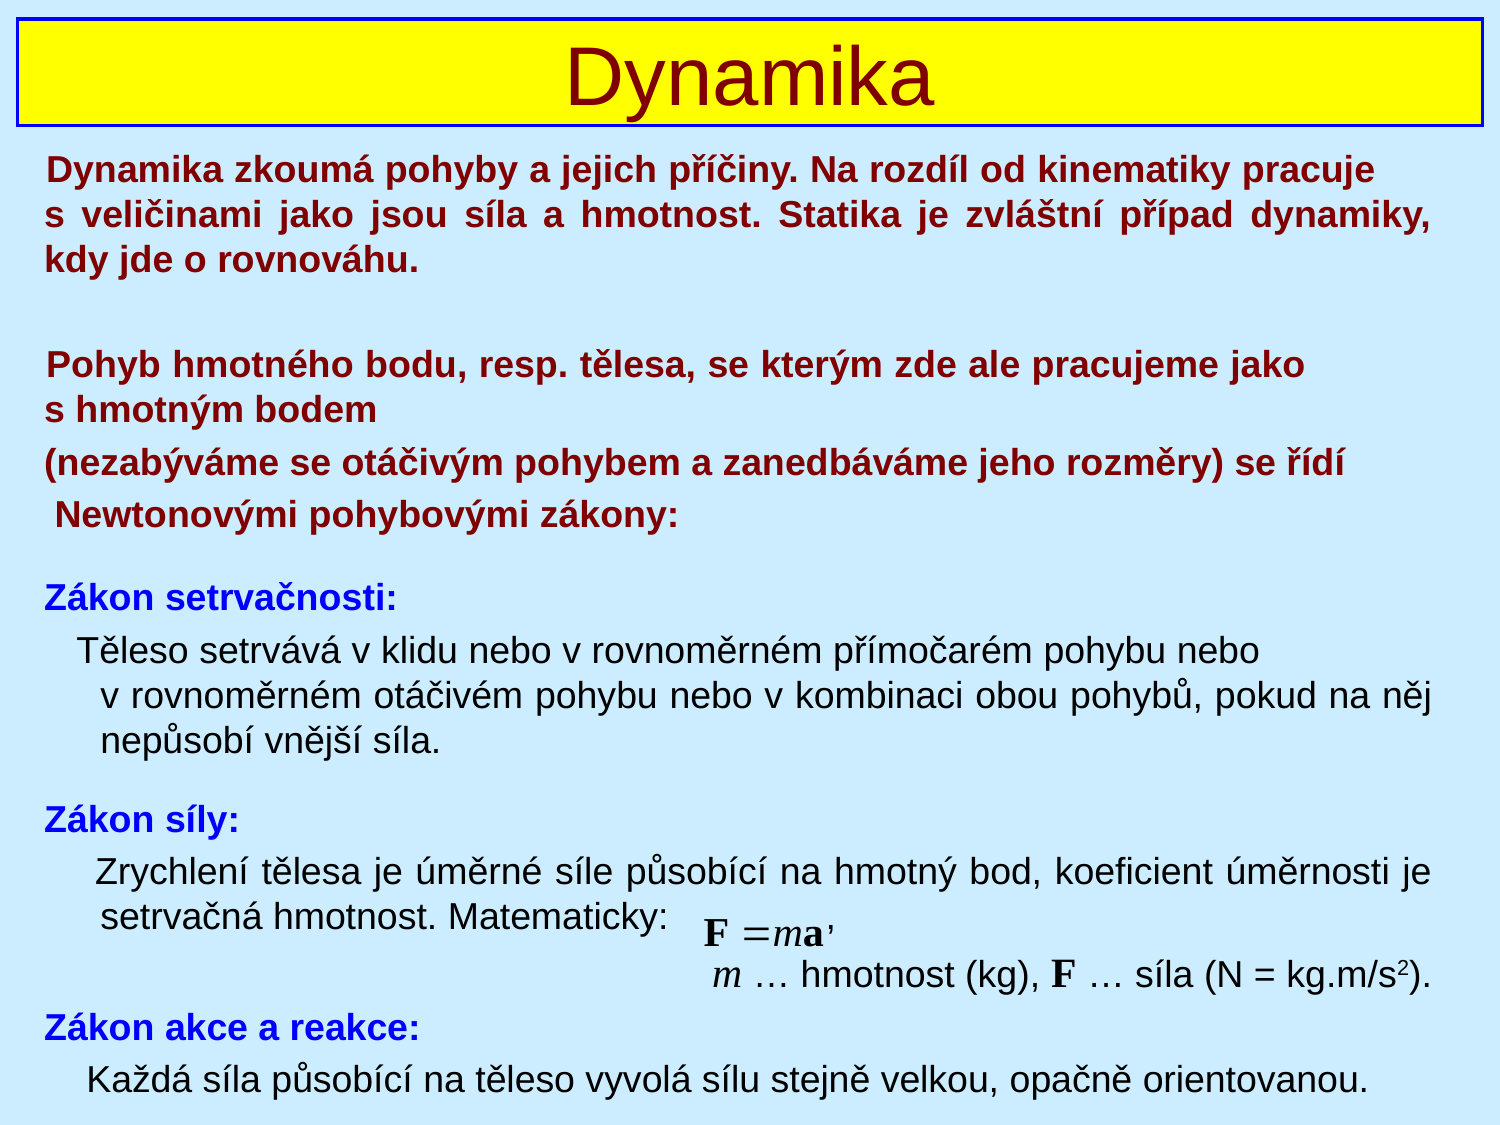

Dynamika
Dynamika zkoumá pohyby a jejich příčiny. Na rozdíl od kinematiky pracuje s veličinami jako jsou síla a hmotnost. Statika je zvláštní případ dynamiky, kdy jde o rovnováhu.
Pohyb hmotného bodu, resp. tělesa, se kterým zde ale pracujeme jako s hmotným bodem
(nezabýváme se otáčivým pohybem a zanedbáváme jeho rozměry) se řídí
 Newtonovými pohybovými zákony:
Zákon setrvačnosti:
 Těleso setrvává v klidu nebo v rovnoměrném přímočarém pohybu nebo v rovnoměrném otáčivém pohybu nebo v kombinaci obou pohybů, pokud na něj nepůsobí vnější síla.
Zákon síly:
 Zrychlení tělesa je úměrné síle působící na hmotný bod, koeficient úměrnosti je setrvačná hmotnost. Matematicky: ,
 m … hmotnost (kg), F … síla (N = kg.m/s2).
Zákon akce a reakce:
 Každá síla působící na těleso vyvolá sílu stejně velkou, opačně orientovanou.